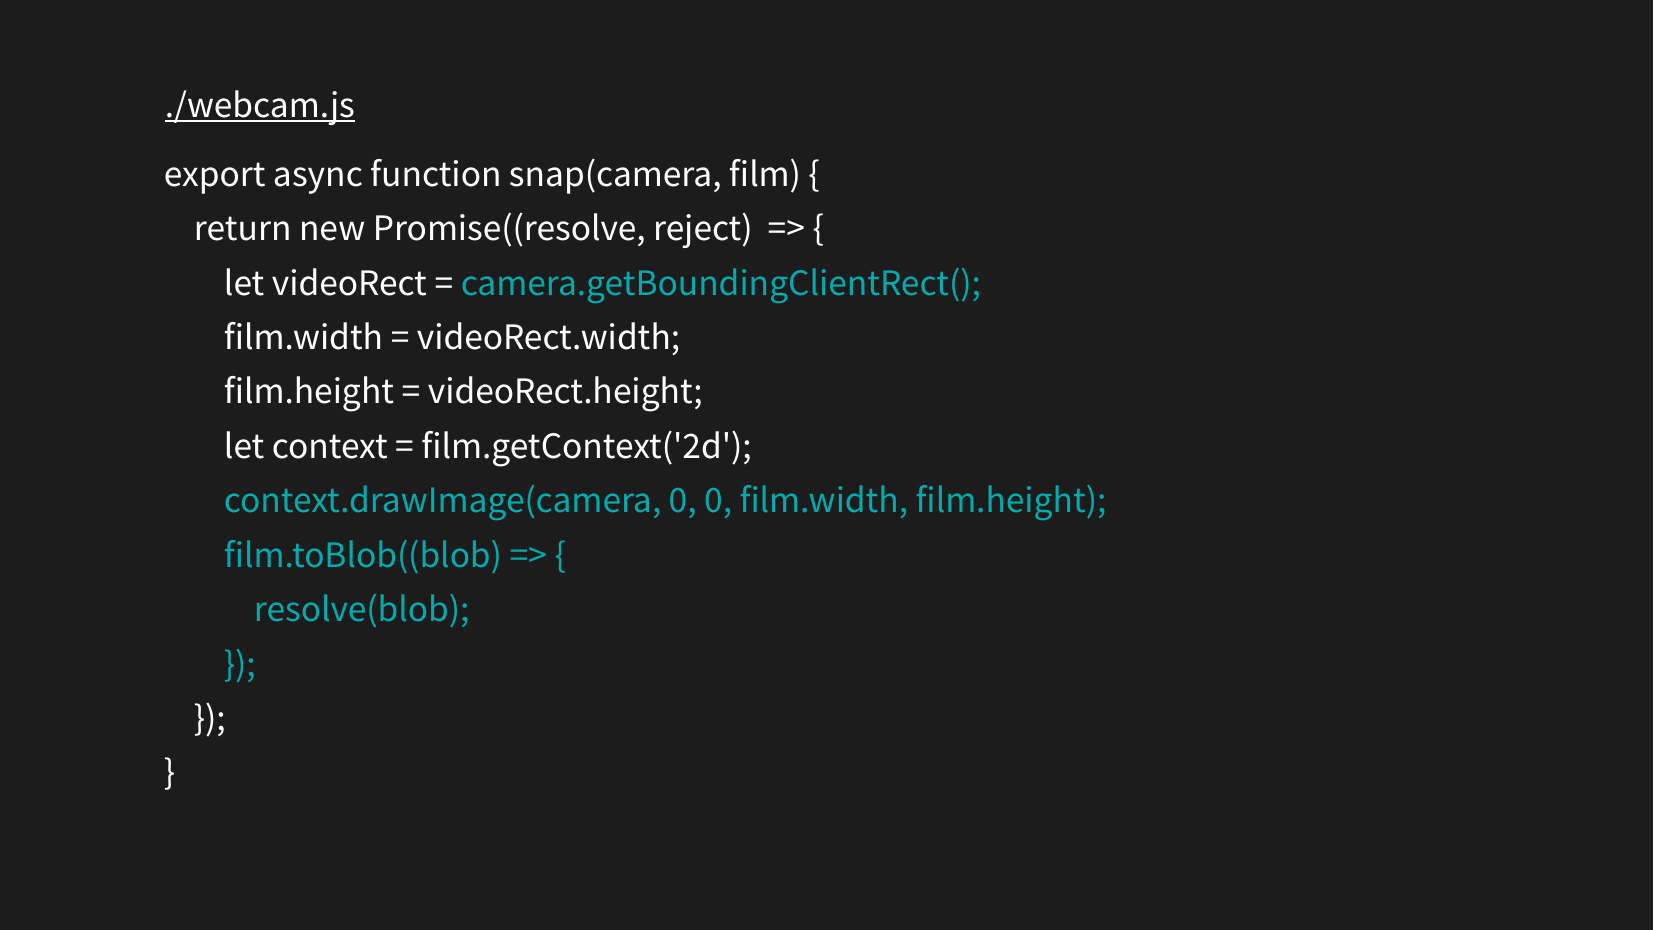

./webcam.js
export async function snap(camera, film) {
 return new Promise((resolve, reject) => {
 let videoRect = camera.getBoundingClientRect();
 film.width = videoRect.width;
 film.height = videoRect.height;
 let context = film.getContext('2d');
 context.drawImage(camera, 0, 0, film.width, film.height);
 film.toBlob((blob) => {
 resolve(blob);
 });
 });
}